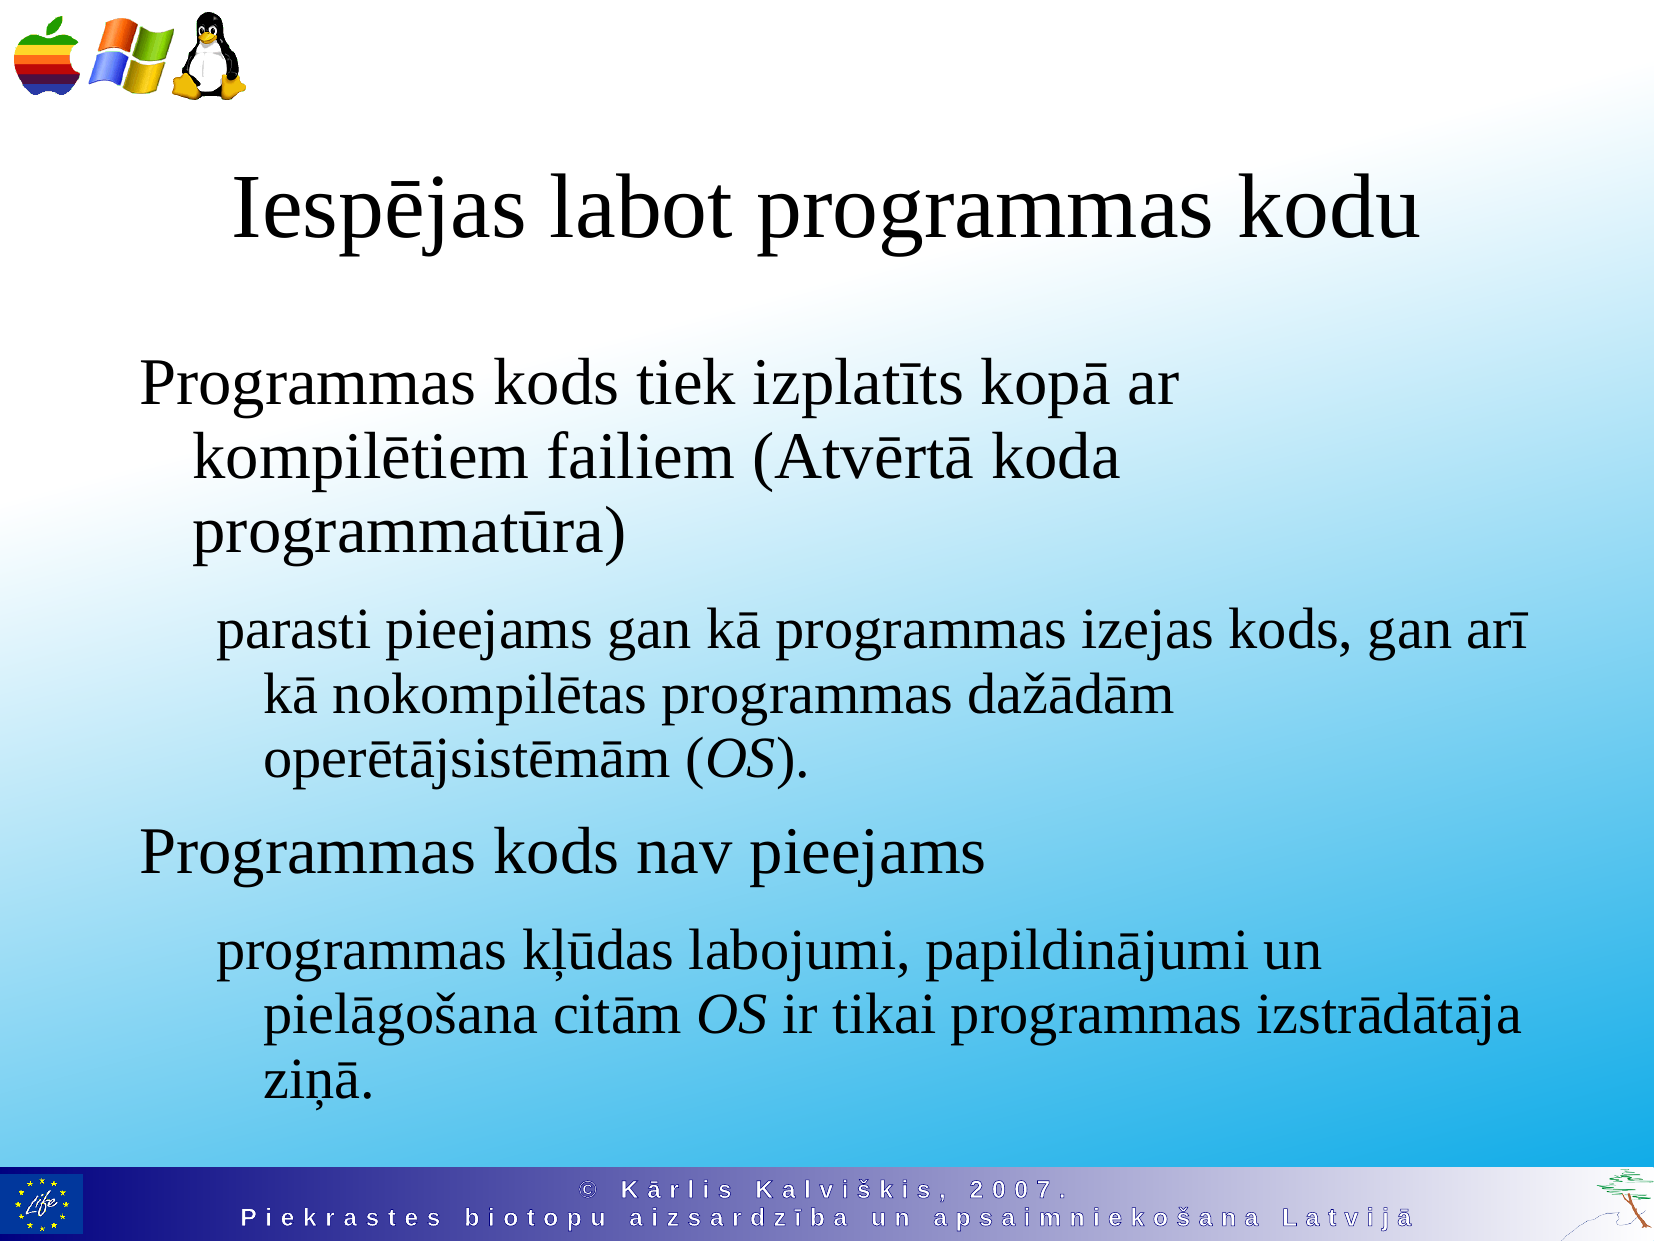

# Iespējas labot programmas kodu
Programmas kods tiek izplatīts kopā ar kompilētiem failiem (Atvērtā koda programmatūra)
parasti pieejams gan kā programmas izejas kods, gan arī kā nokompilētas programmas dažādām operētājsistēmām (OS).
Programmas kods nav pieejams
programmas kļūdas labojumi, papildinājumi un pielāgošana citām OS ir tikai programmas izstrādātāja ziņā.